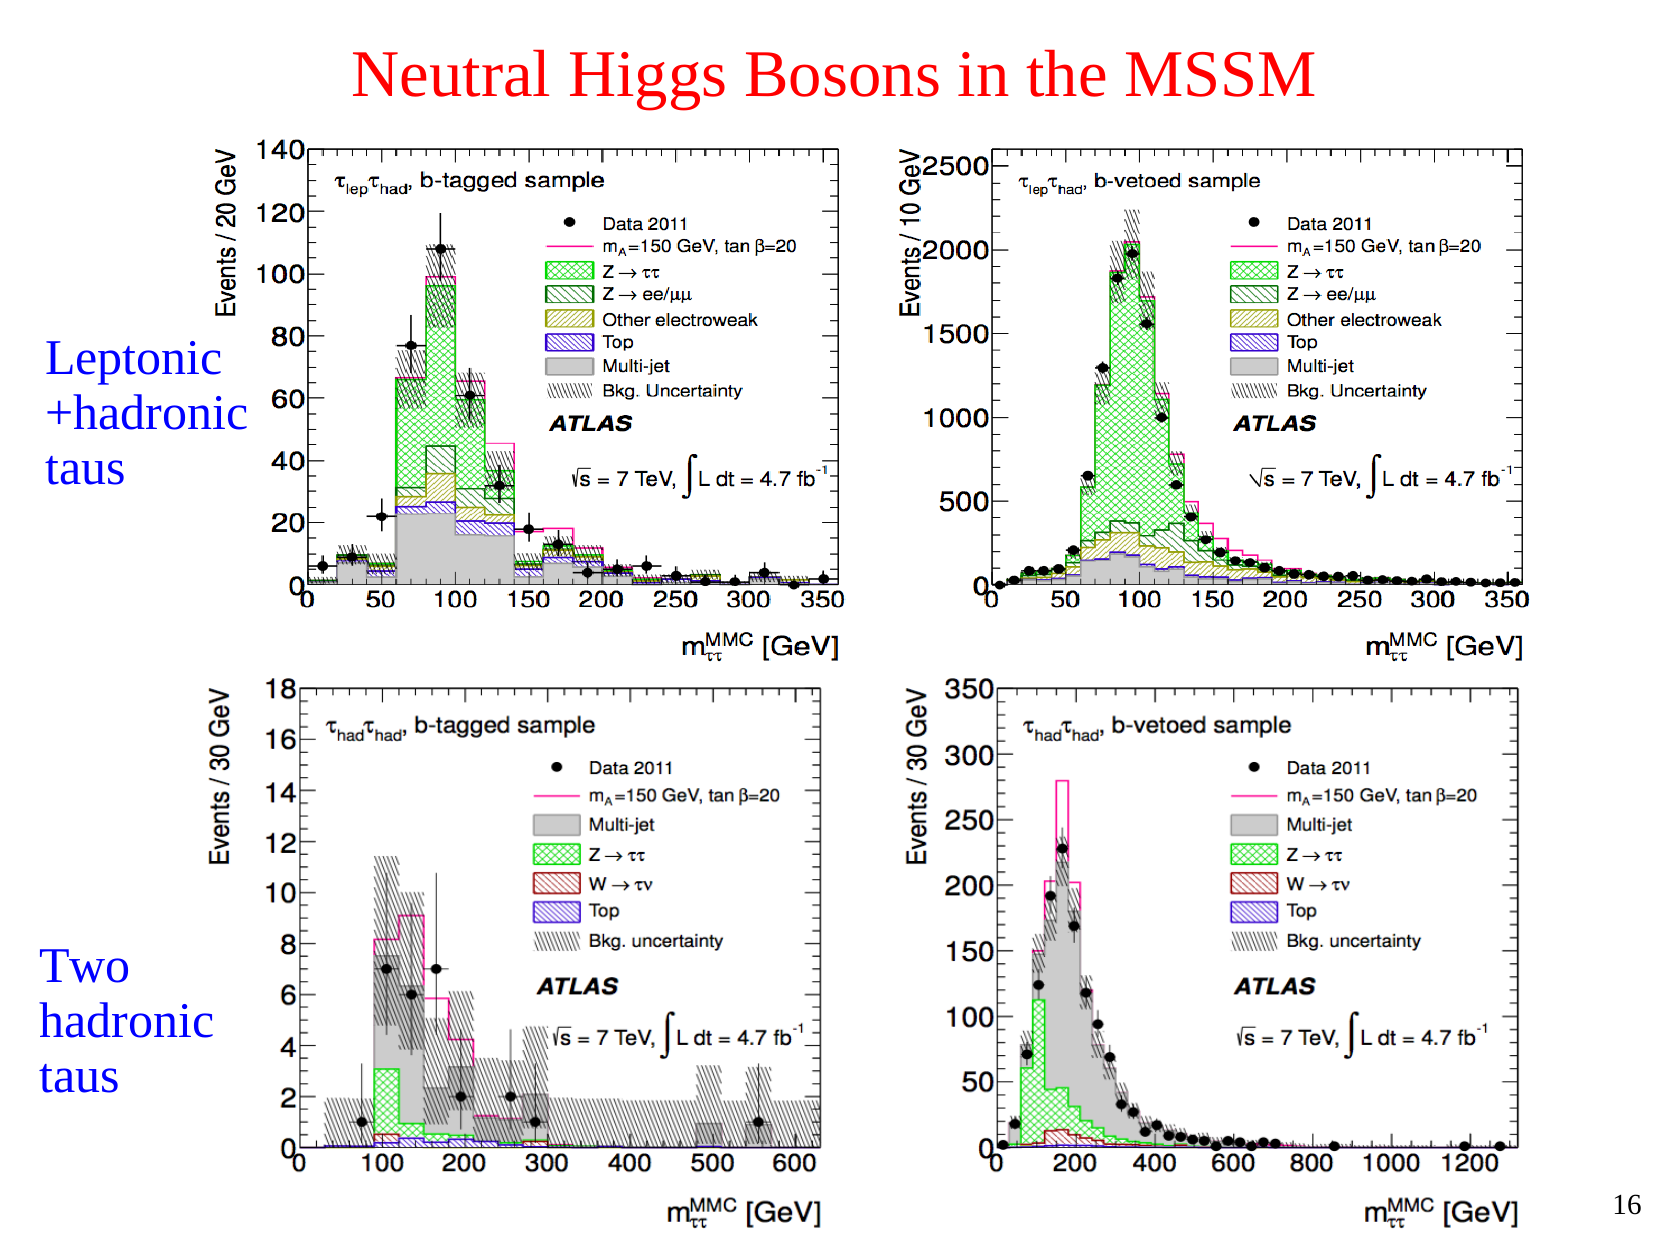

# Neutral Higgs Bosons in the MSSM
Leptonic
+hadronic
taus
Two
hadronic
taus
16